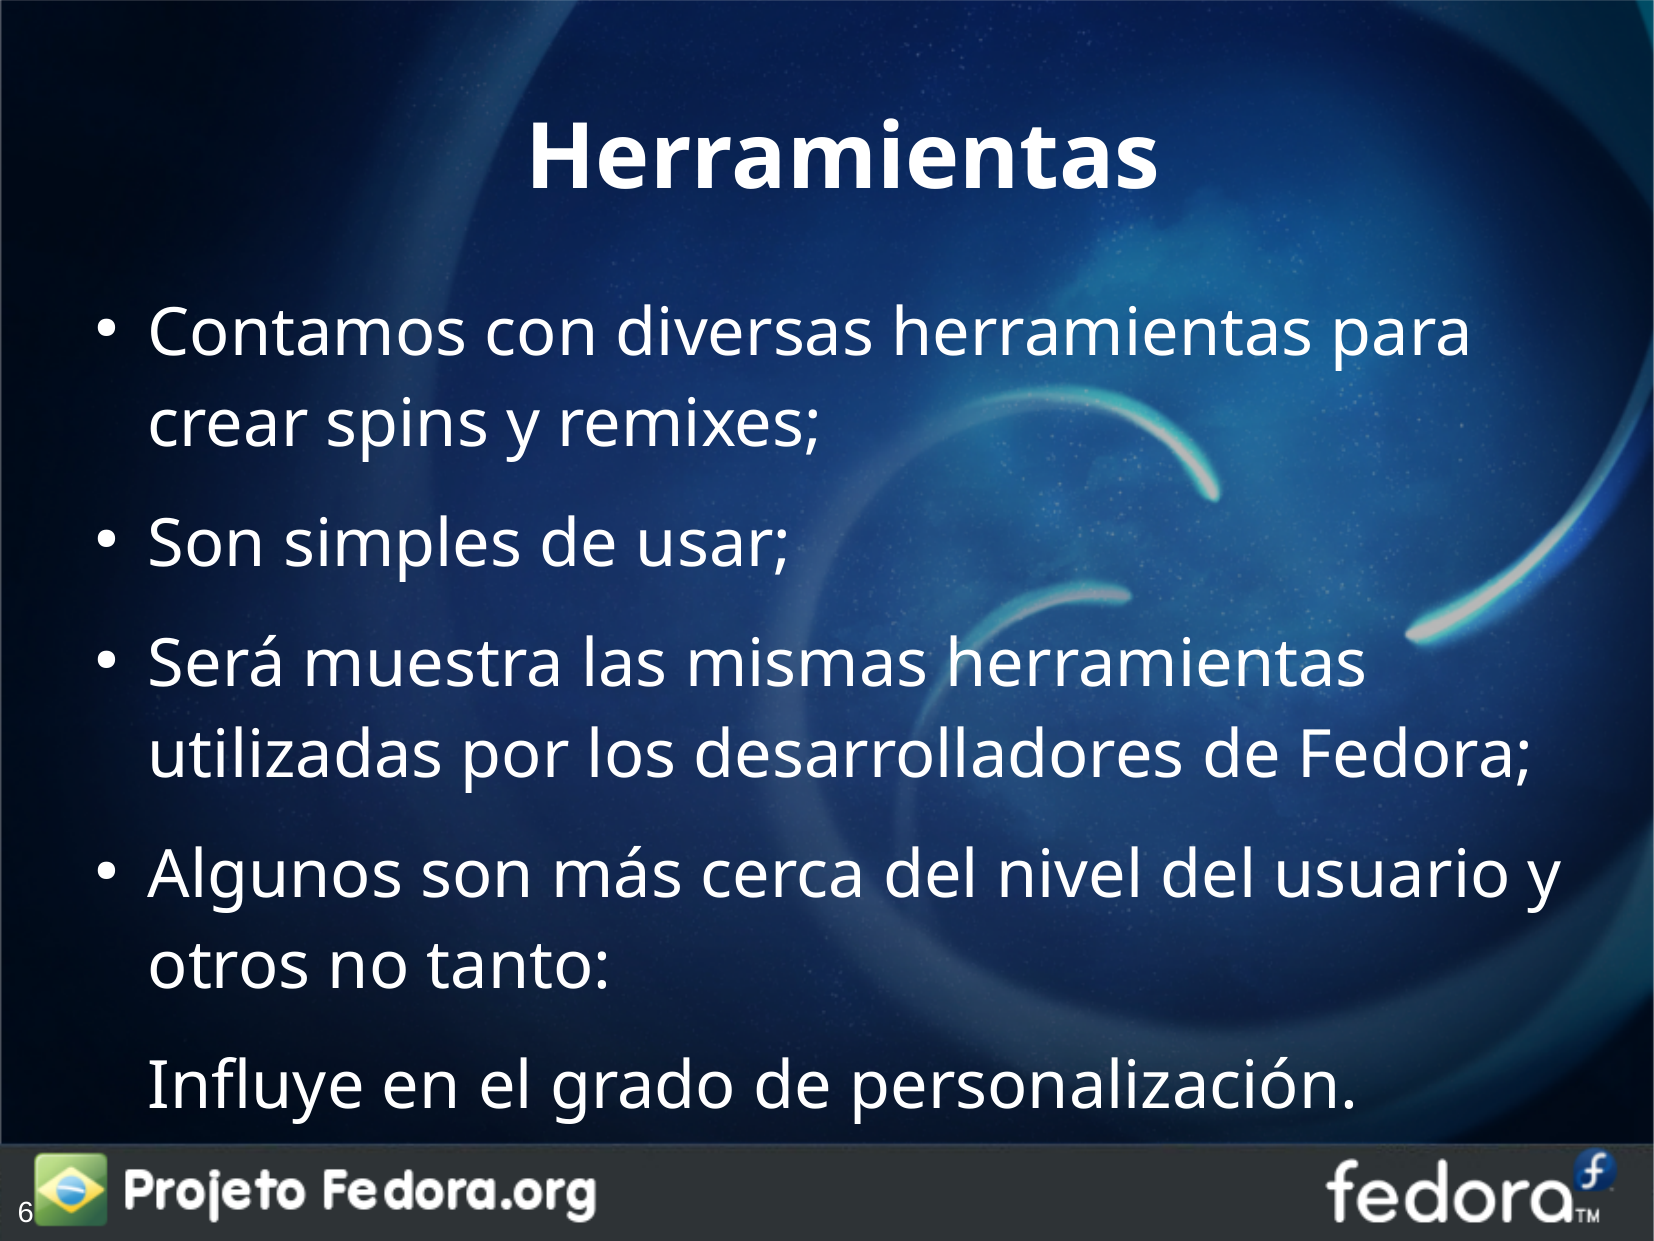

# Herramientas
Contamos con diversas herramientas para crear spins y remixes;
Son simples de usar;
Será muestra las mismas herramientas utilizadas por los desarrolladores de Fedora;
Algunos son más cerca del nivel del usuario y otros no tanto:
Influye en el grado de personalización.
6